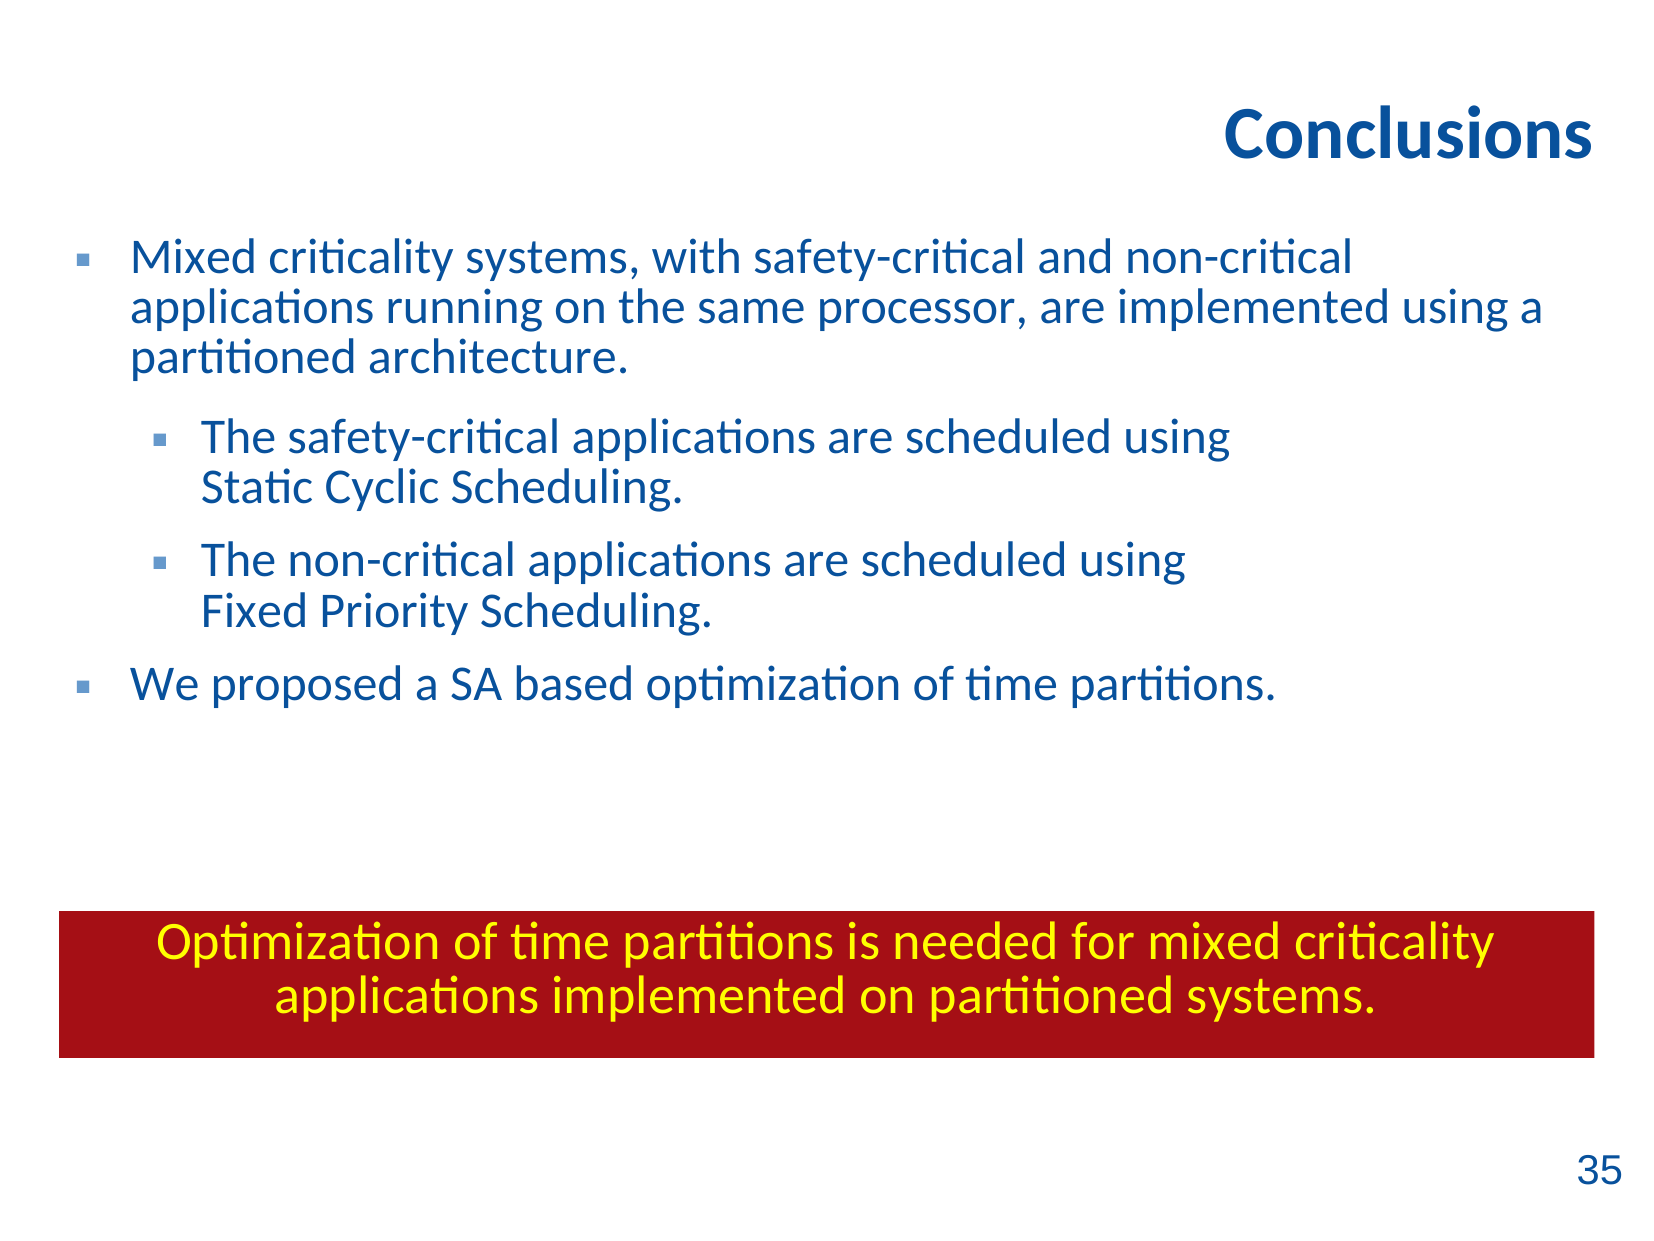

# Conclusions
Mixed criticality systems, with safety-critical and non-critical applications running on the same processor, are implemented using a partitioned architecture.
The safety-critical applications are scheduled using
Static Cyclic Scheduling.
The non-critical applications are scheduled using
Fixed Priority Scheduling.
We proposed a SA based optimization of time partitions.
Optimization of time partitions is needed for mixed criticality applications implemented on partitioned systems.